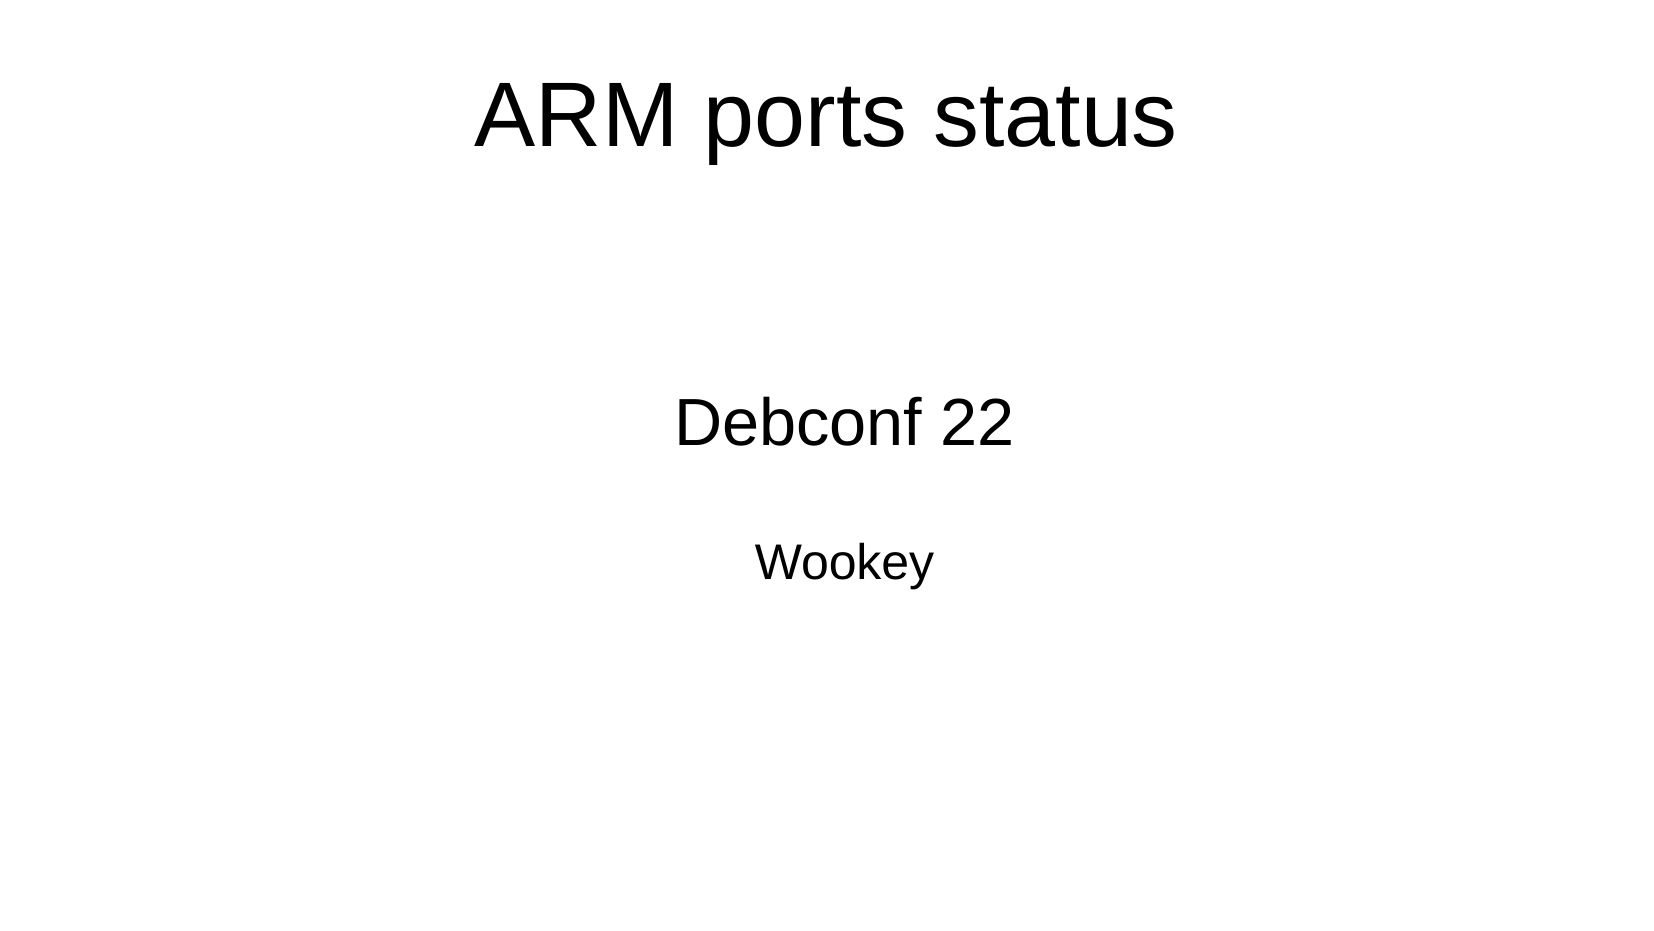

# ARM ports status
Debconf 22
Wookey